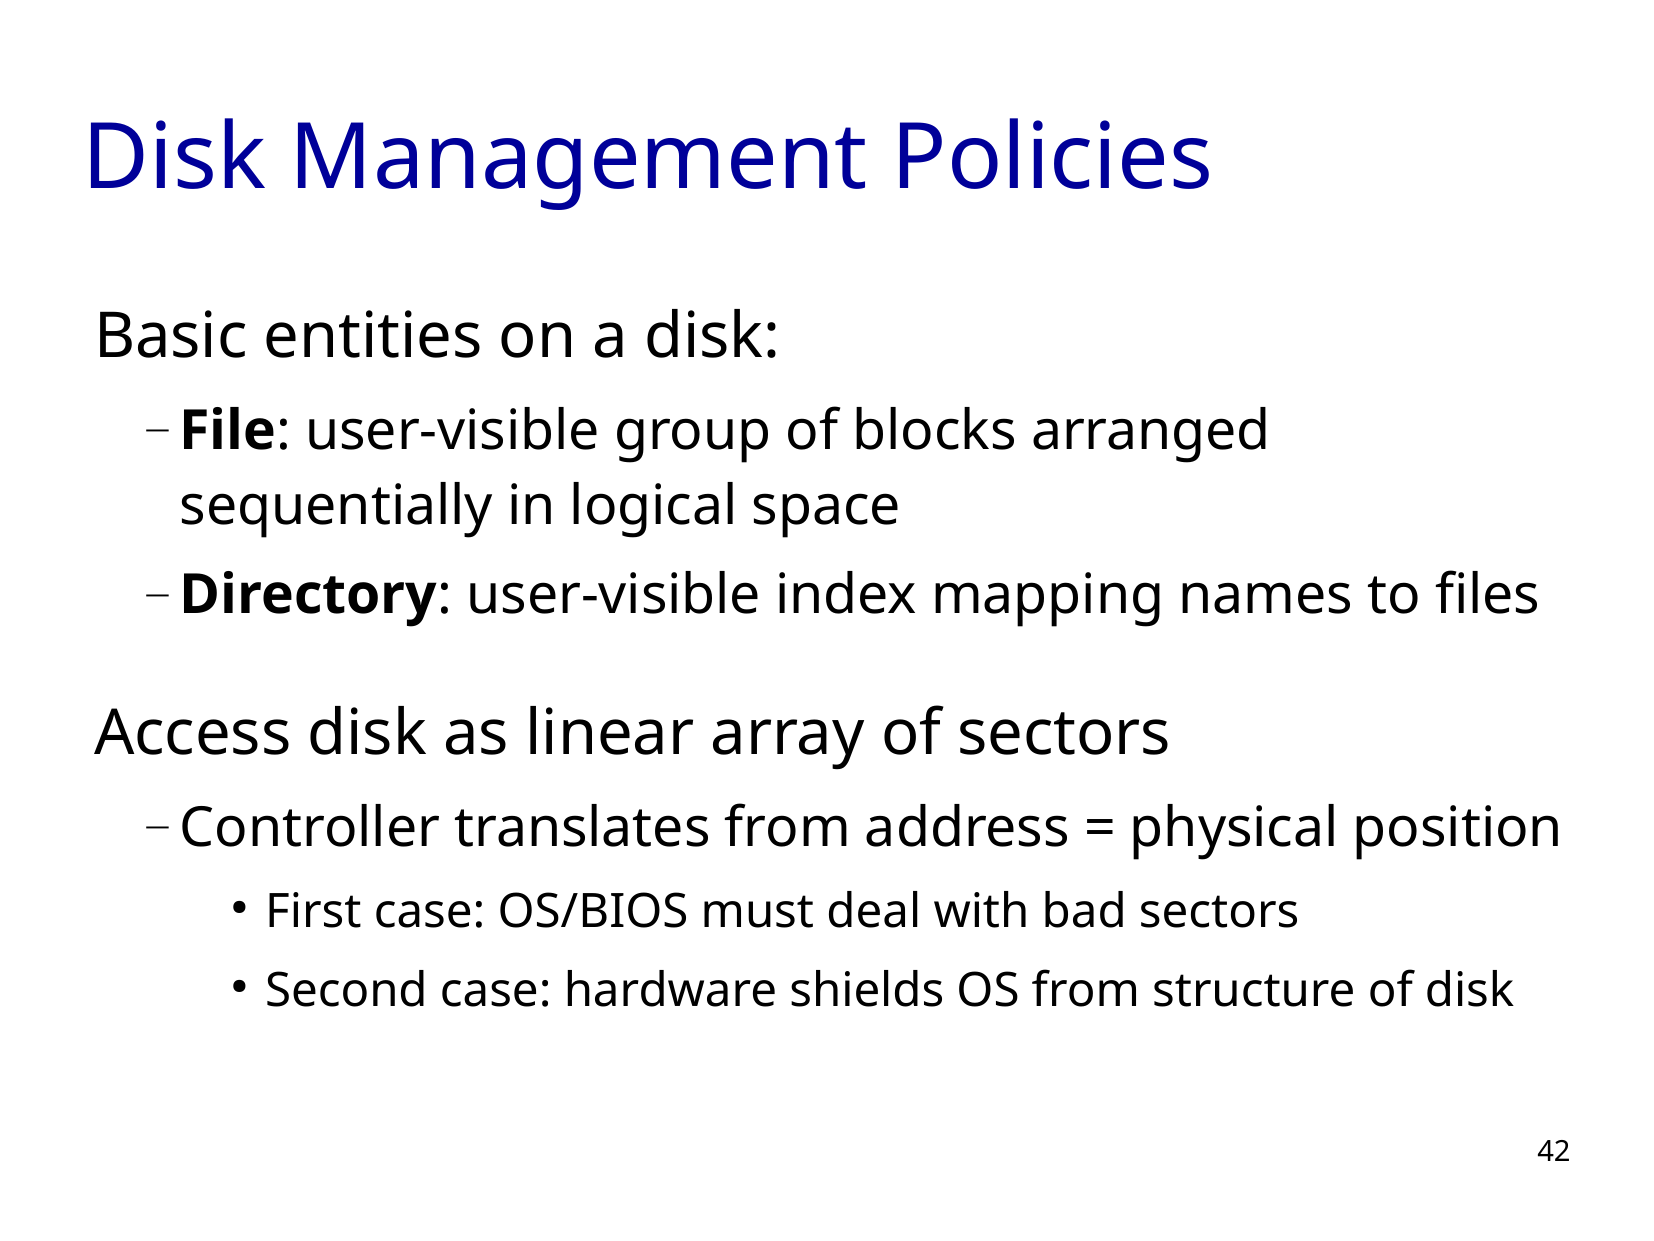

# Disk Management Policies
Basic entities on a disk:
File: user-visible group of blocks arranged sequentially in logical space
Directory: user-visible index mapping names to files
Access disk as linear array of sectors
Controller translates from address = physical position
First case: OS/BIOS must deal with bad sectors
Second case: hardware shields OS from structure of disk
42